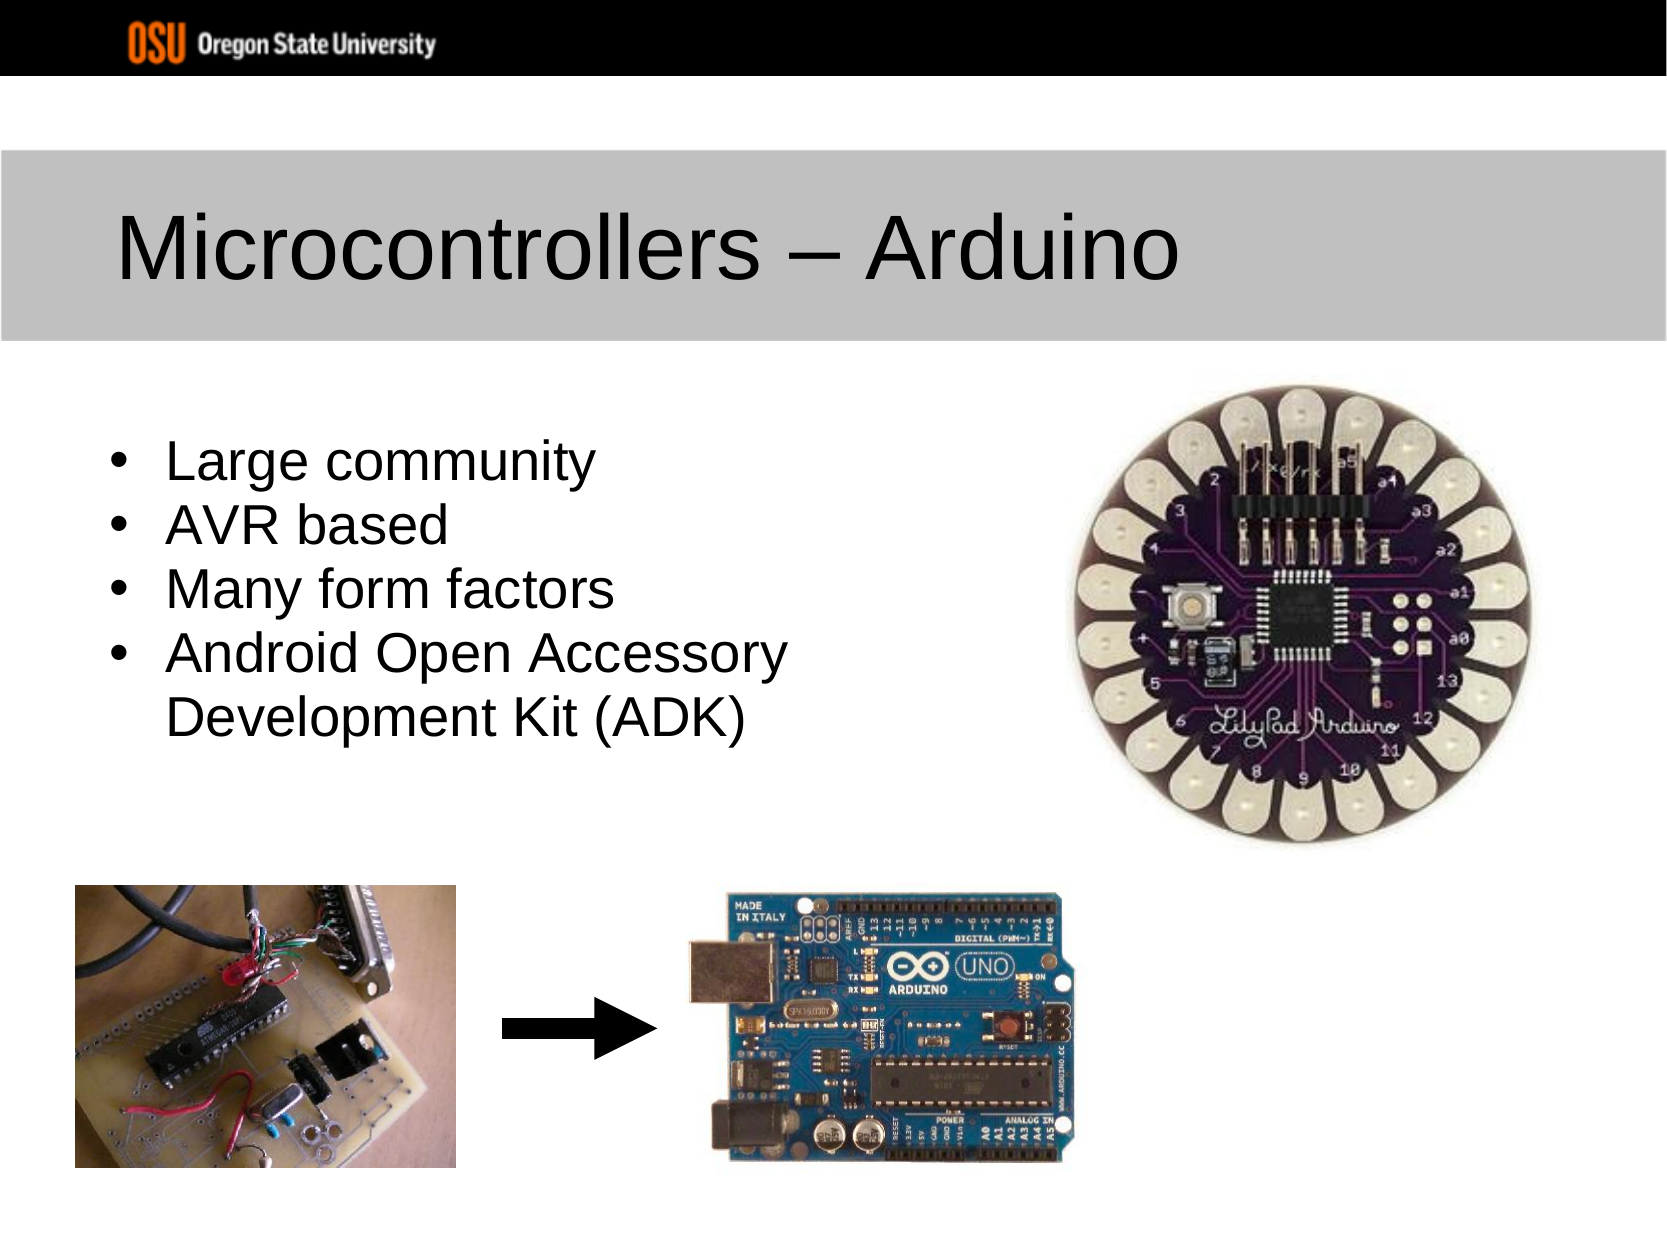

# Microcontrollers – Arduino
Large community
AVR based
Many form factors
Android Open Accessory Development Kit (ADK)